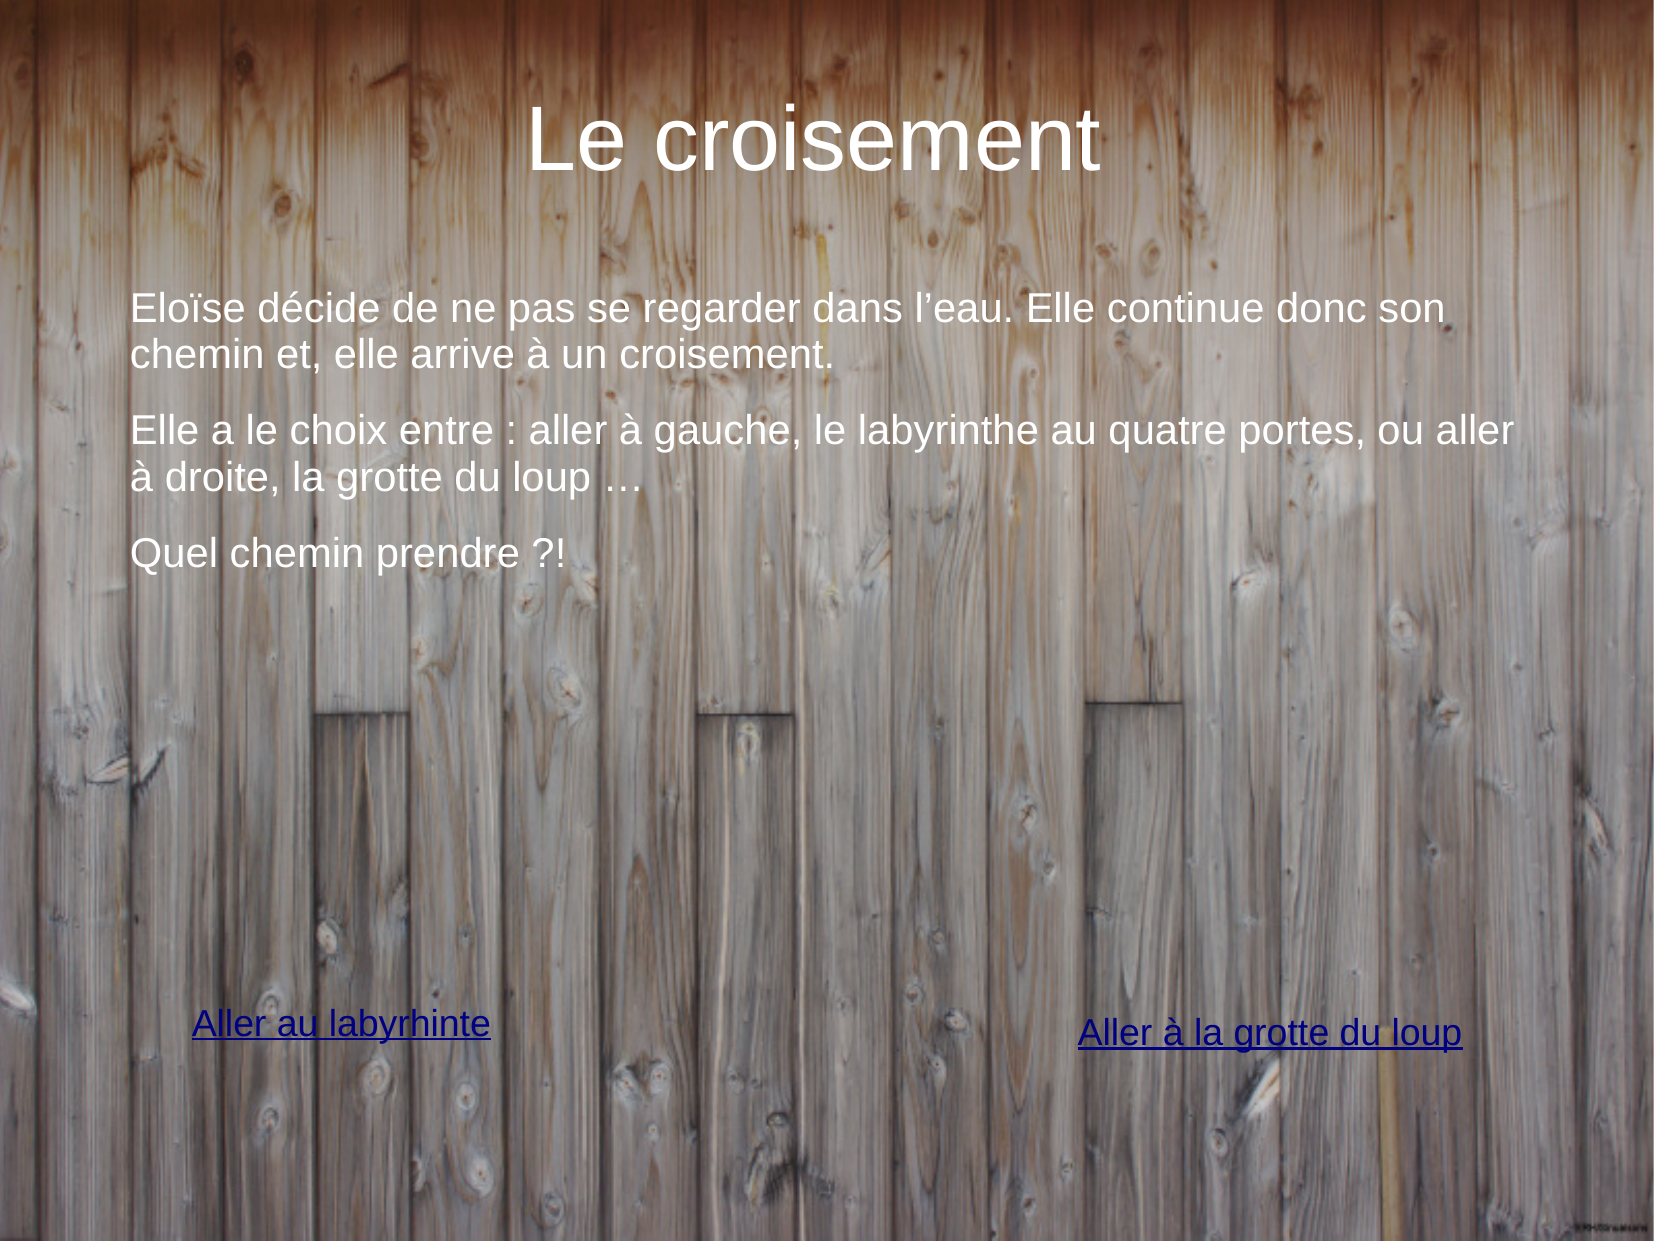

# Le croisement
Eloïse décide de ne pas se regarder dans l’eau. Elle continue donc son chemin et, elle arrive à un croisement.
Elle a le choix entre : aller à gauche, le labyrinthe au quatre portes, ou aller à droite, la grotte du loup …
Quel chemin prendre ?!
Aller au labyrhinte
Aller à la grotte du loup